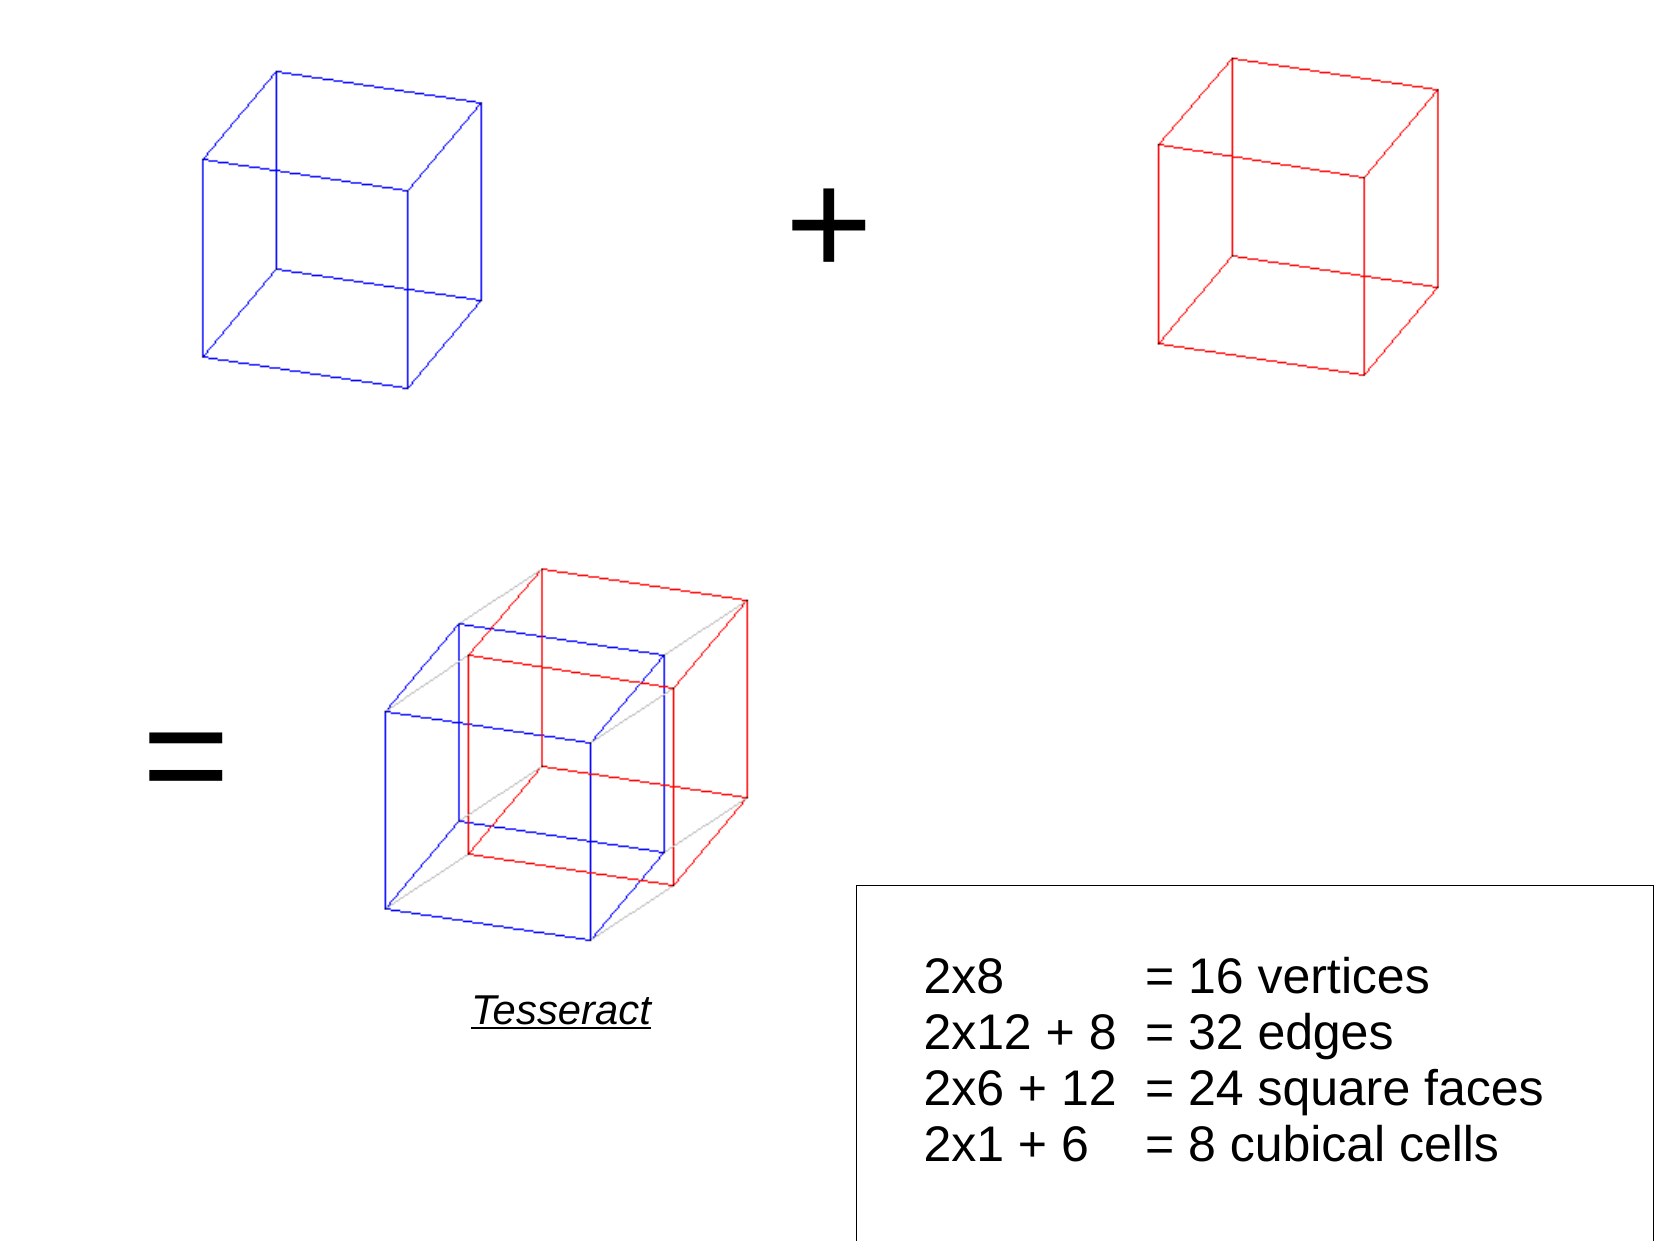

+
=
2x8		= 16 vertices
2x12 + 8	= 32 edges
2x6 + 12	= 24 square faces
2x1 + 6	= 8 cubical cells
Tesseract